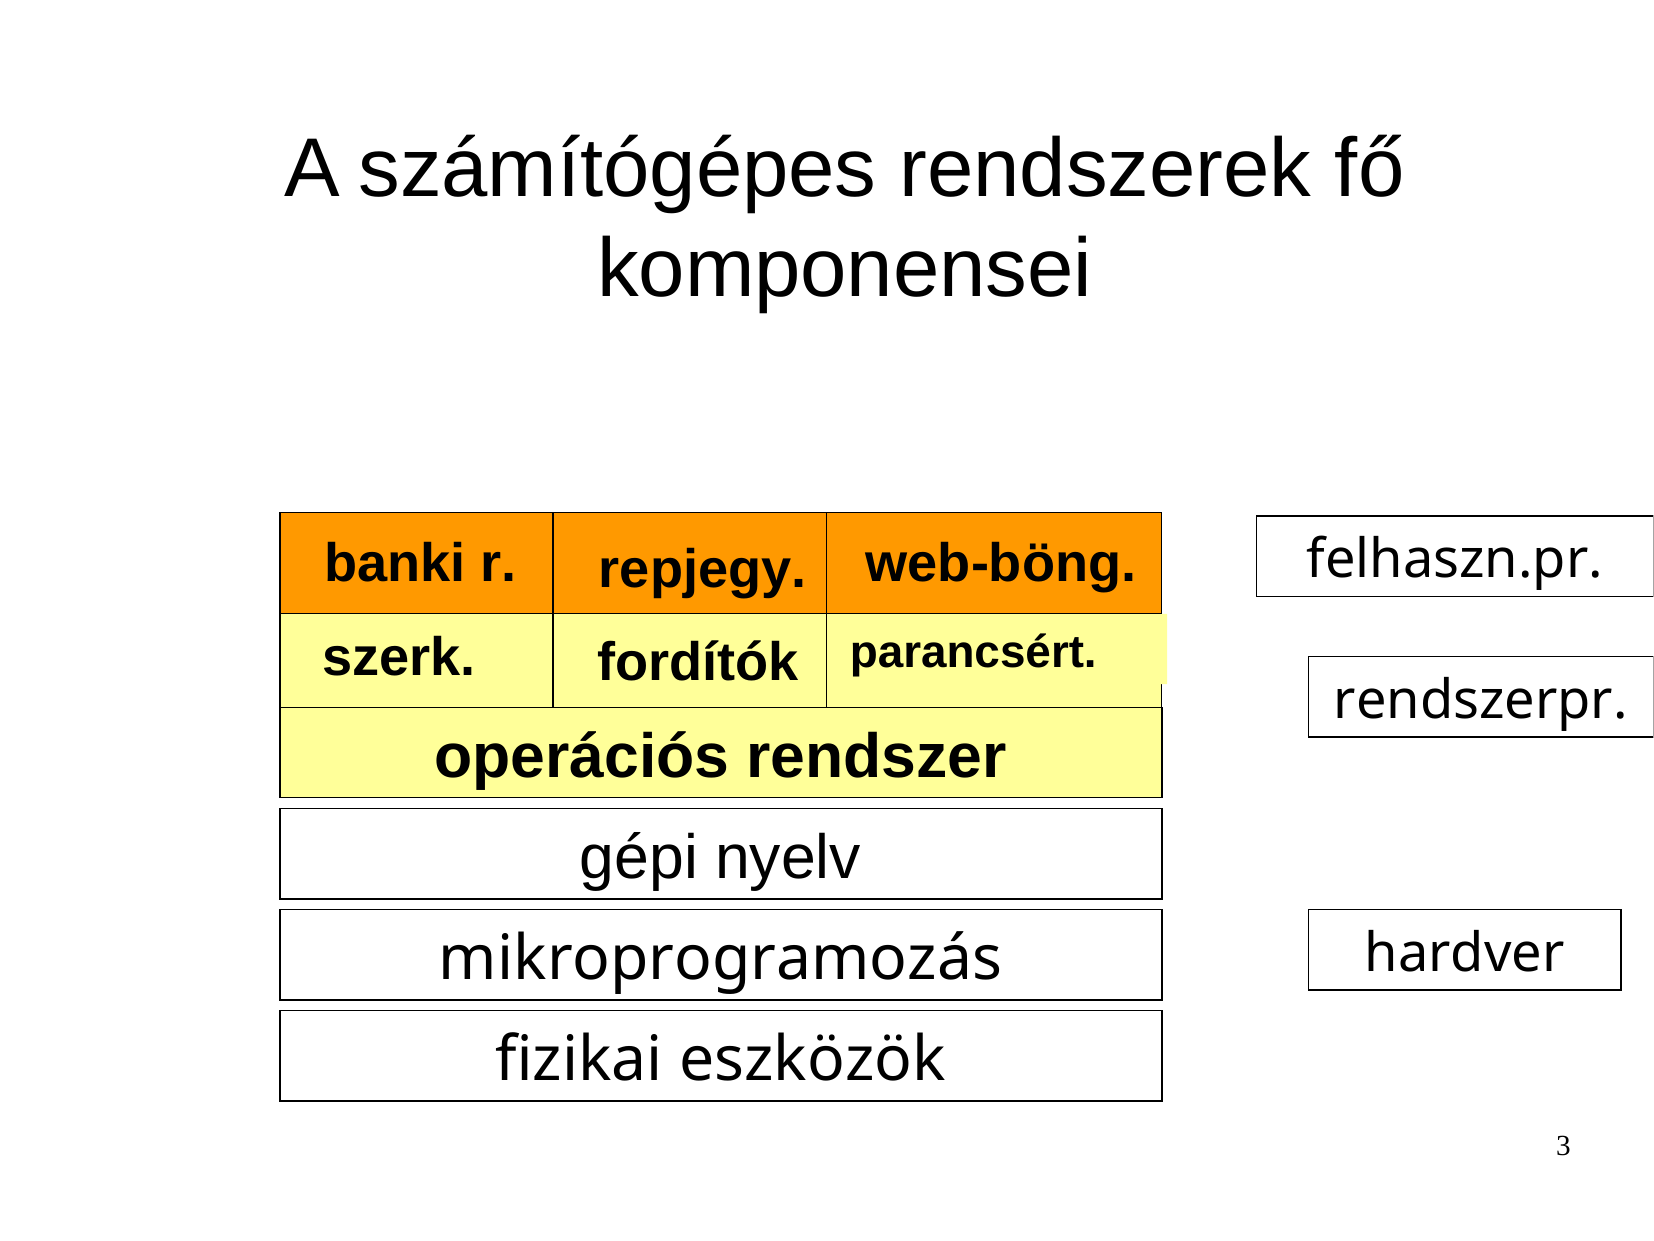

# A számítógépes rendszerek fő komponensei
felhaszn.pr.
banki r.
web-böng.
repjegy.
szerk.
parancsért.
fordítók
rendszerpr.
operációs rendszer
gépi nyelv
mikroprogramozás
hardver
fizikai eszközök
3